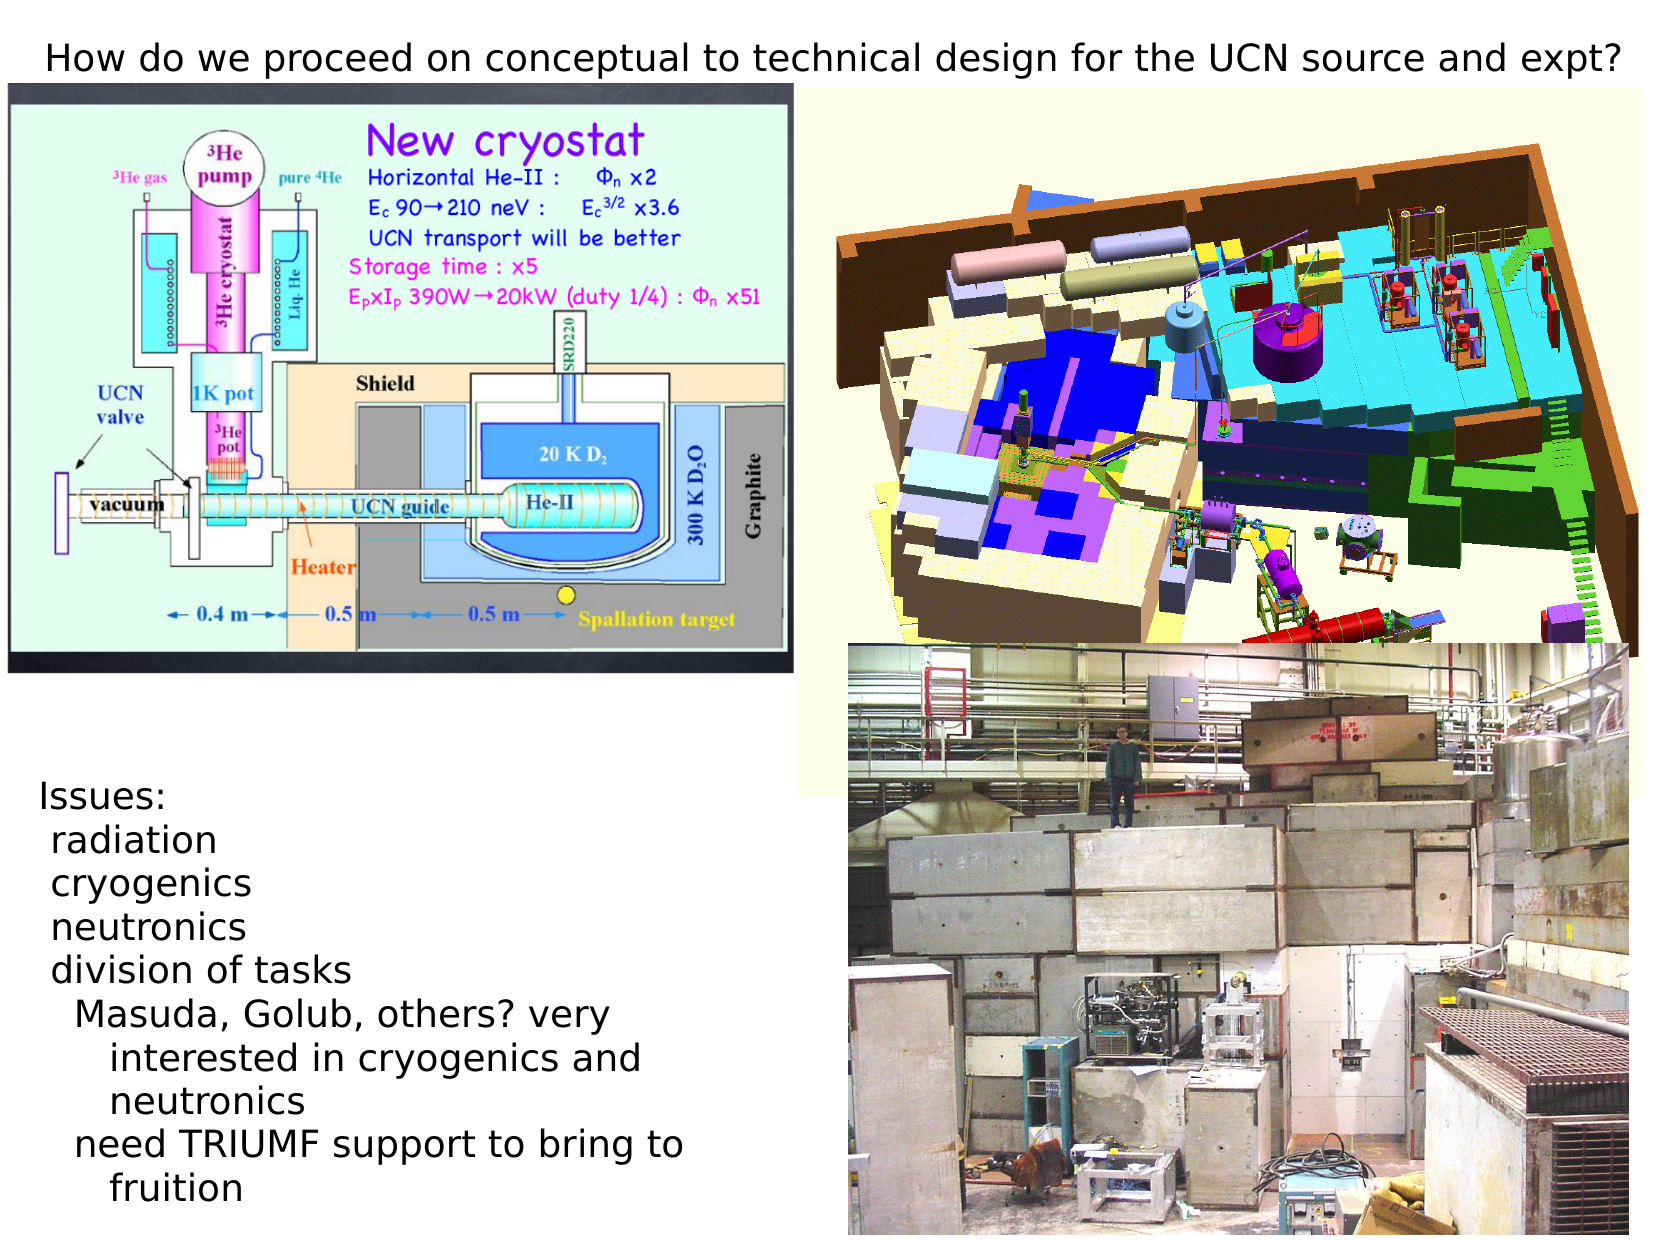

How do we proceed on conceptual to technical design for the UCN source and expt?
Issues:
 radiation
 cryogenics
 neutronics
 division of tasks
Masuda, Golub, others? very interested in cryogenics and neutronics
need TRIUMF support to bring to fruition